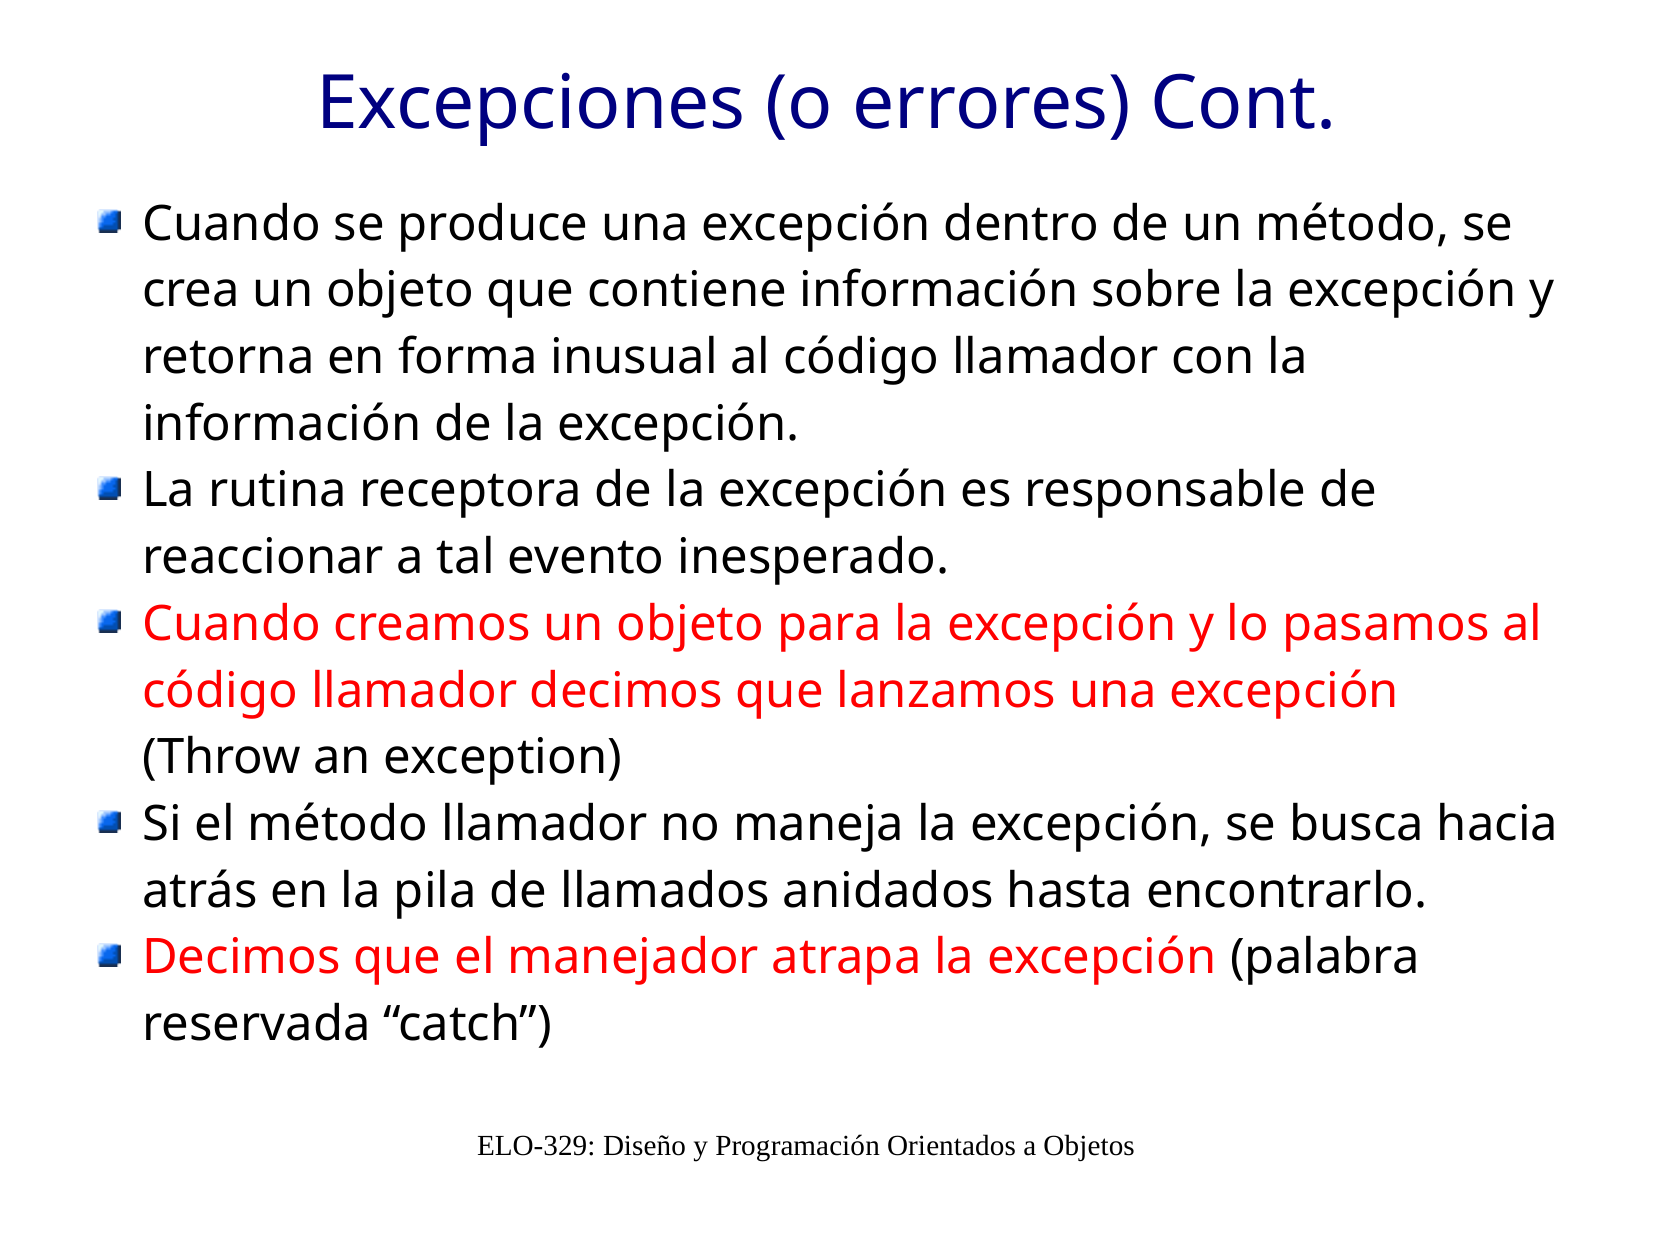

# Excepciones (o errores) Cont.
Cuando se produce una excepción dentro de un método, se crea un objeto que contiene información sobre la excepción y retorna en forma inusual al código llamador con la información de la excepción.
La rutina receptora de la excepción es responsable de reaccionar a tal evento inesperado.
Cuando creamos un objeto para la excepción y lo pasamos al código llamador decimos que lanzamos una excepción (Throw an exception)‏
Si el método llamador no maneja la excepción, se busca hacia atrás en la pila de llamados anidados hasta encontrarlo.
Decimos que el manejador atrapa la excepción (palabra reservada “catch”)‏